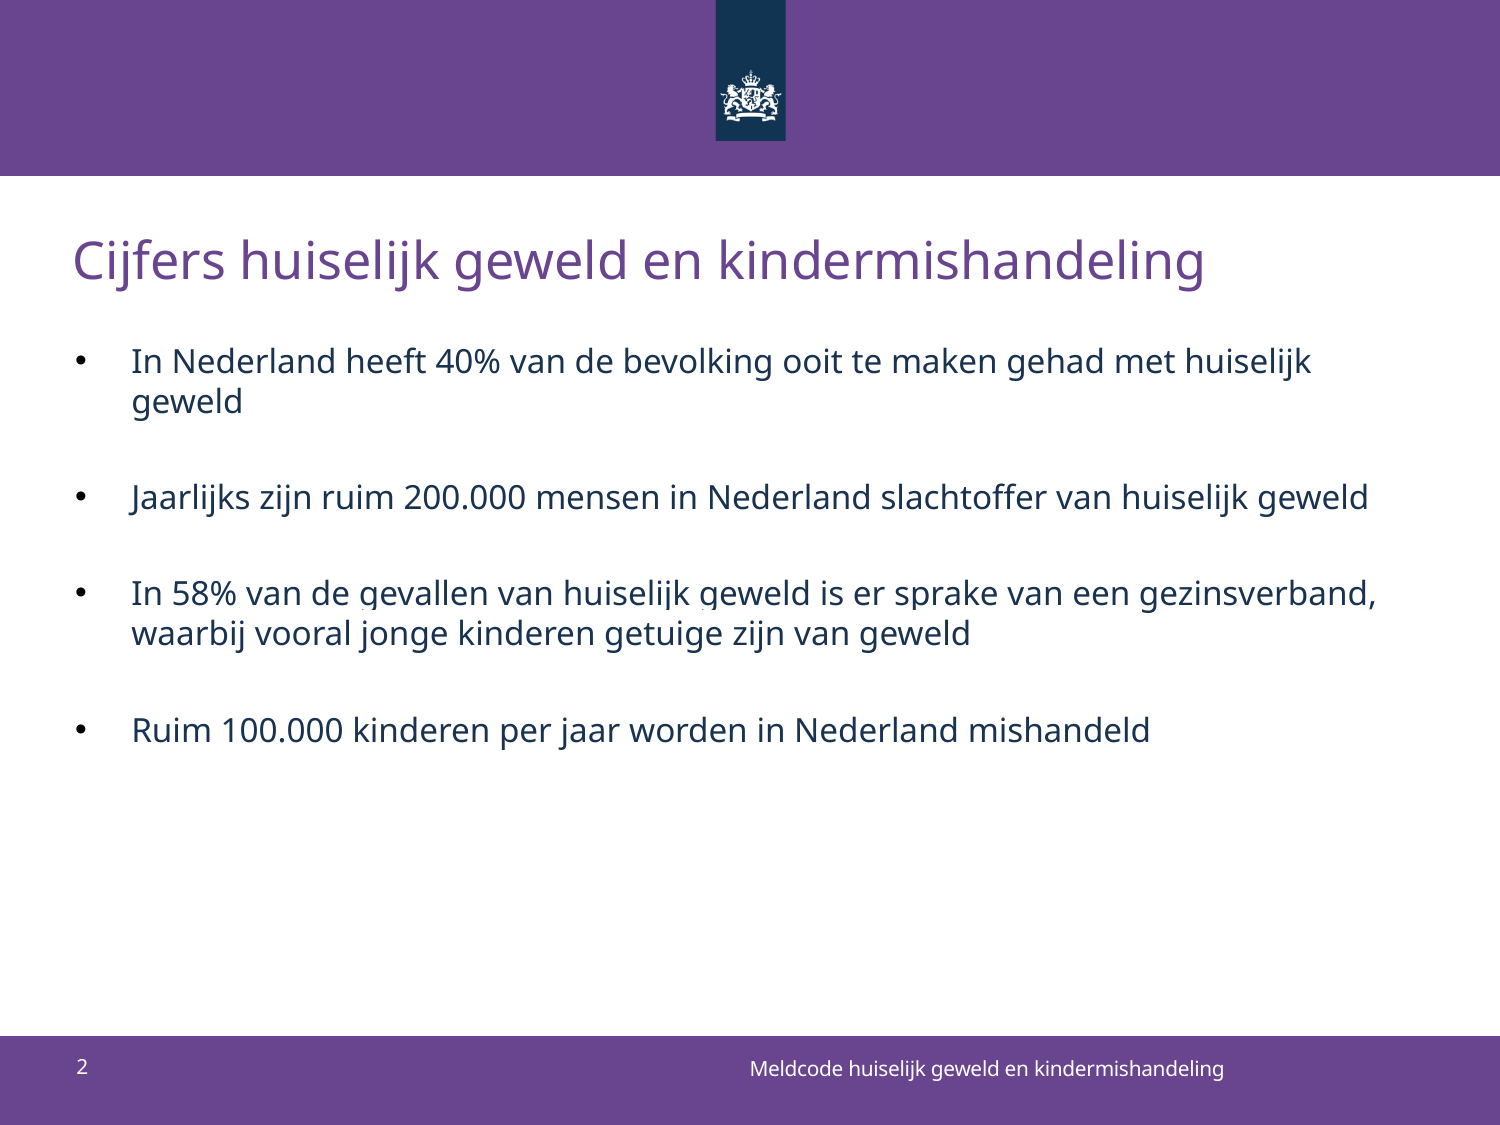

# Cijfers huiselijk geweld en kindermishandeling
In Nederland heeft 40% van de bevolking ooit te maken gehad met huiselijk geweld
Jaarlijks zijn ruim 200.000 mensen in Nederland slachtoffer van huiselijk geweld
In 58% van de gevallen van huiselijk geweld is er sprake van een gezinsverband, waarbij vooral jonge kinderen getuige zijn van geweld
Ruim 100.000 kinderen per jaar worden in Nederland mishandeld
Meldcode huiselijk geweld en kindermishandeling